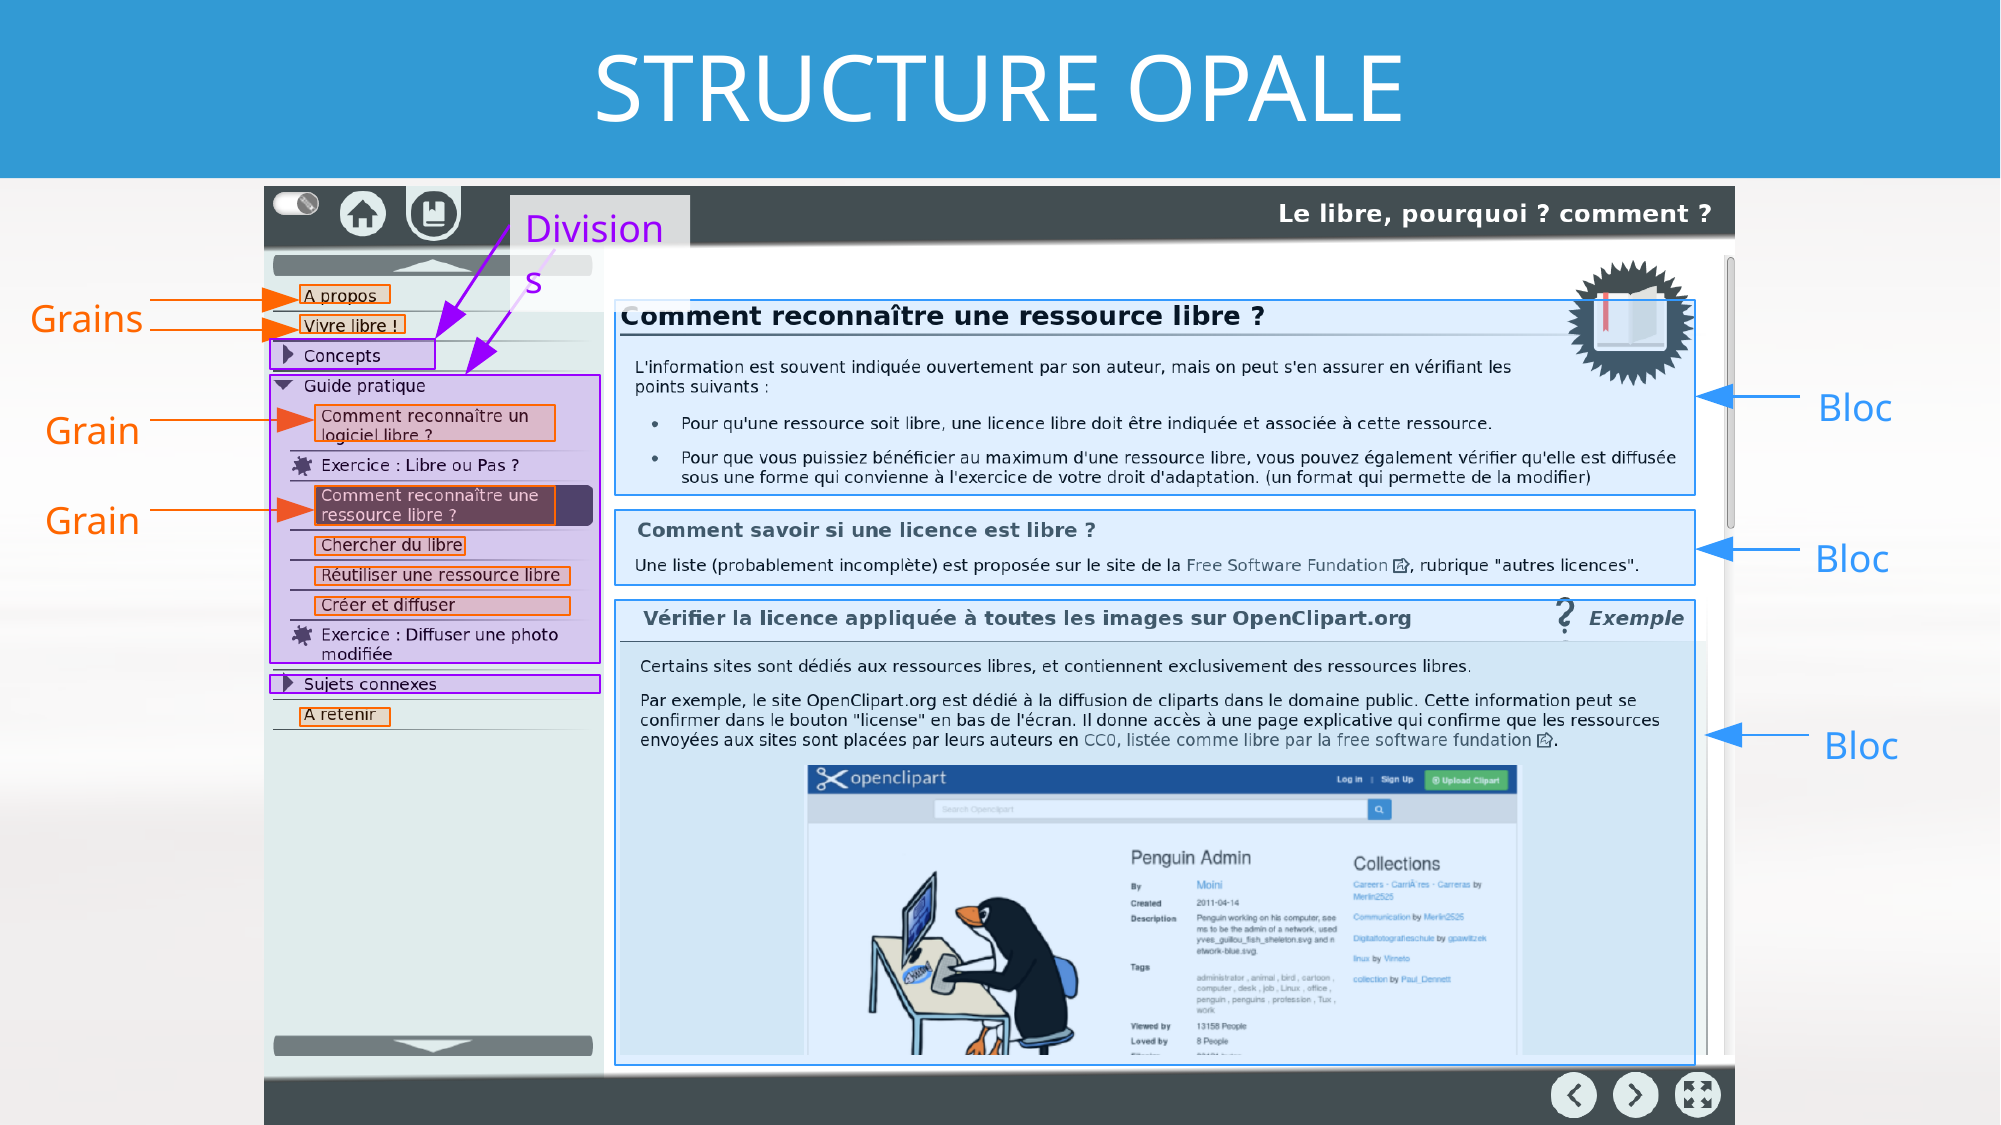

Structure Opale
Divisions
Grains
Bloc
Grain
Grain
Bloc
Bloc